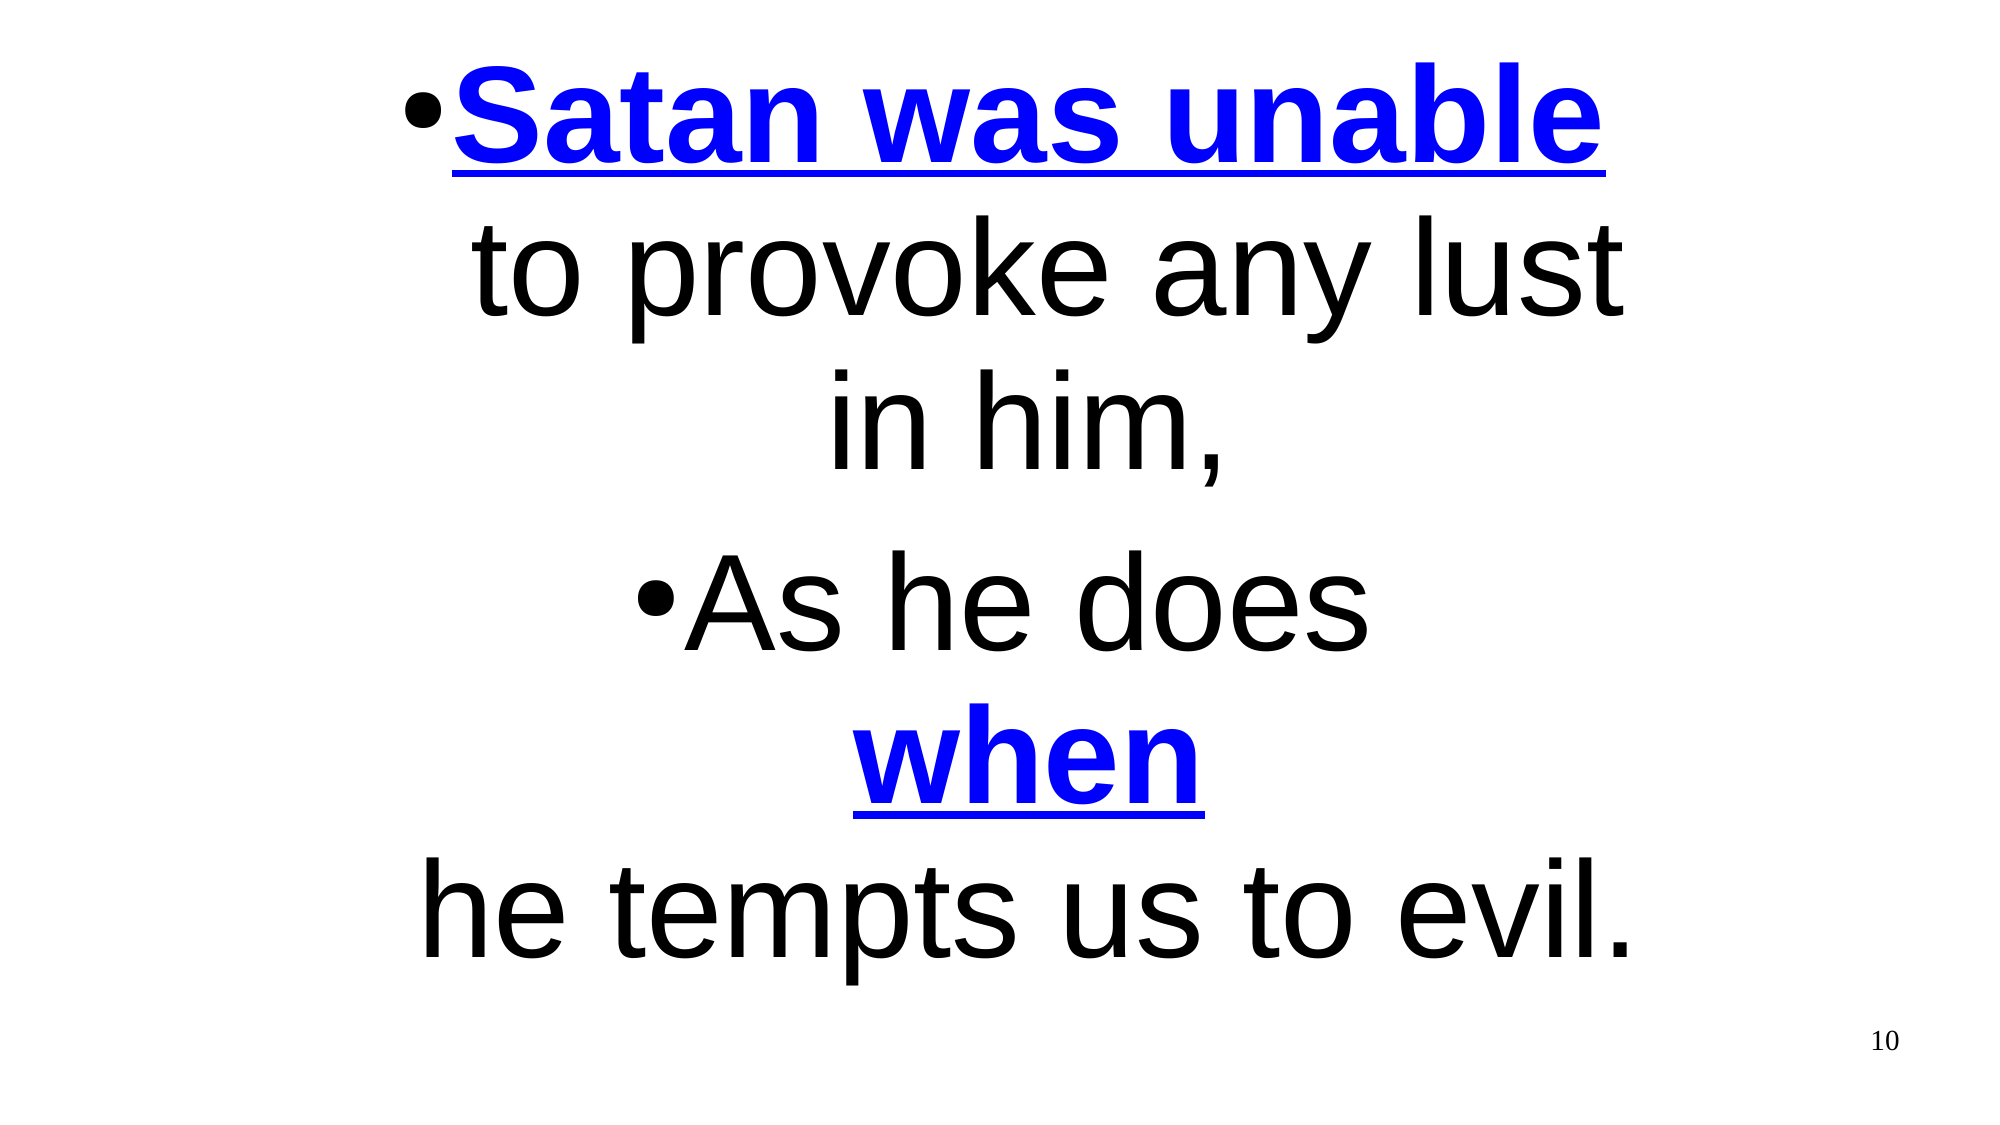

# Satan was unable to provoke any lust in him,
As he does
when
he tempts us to evil.
10